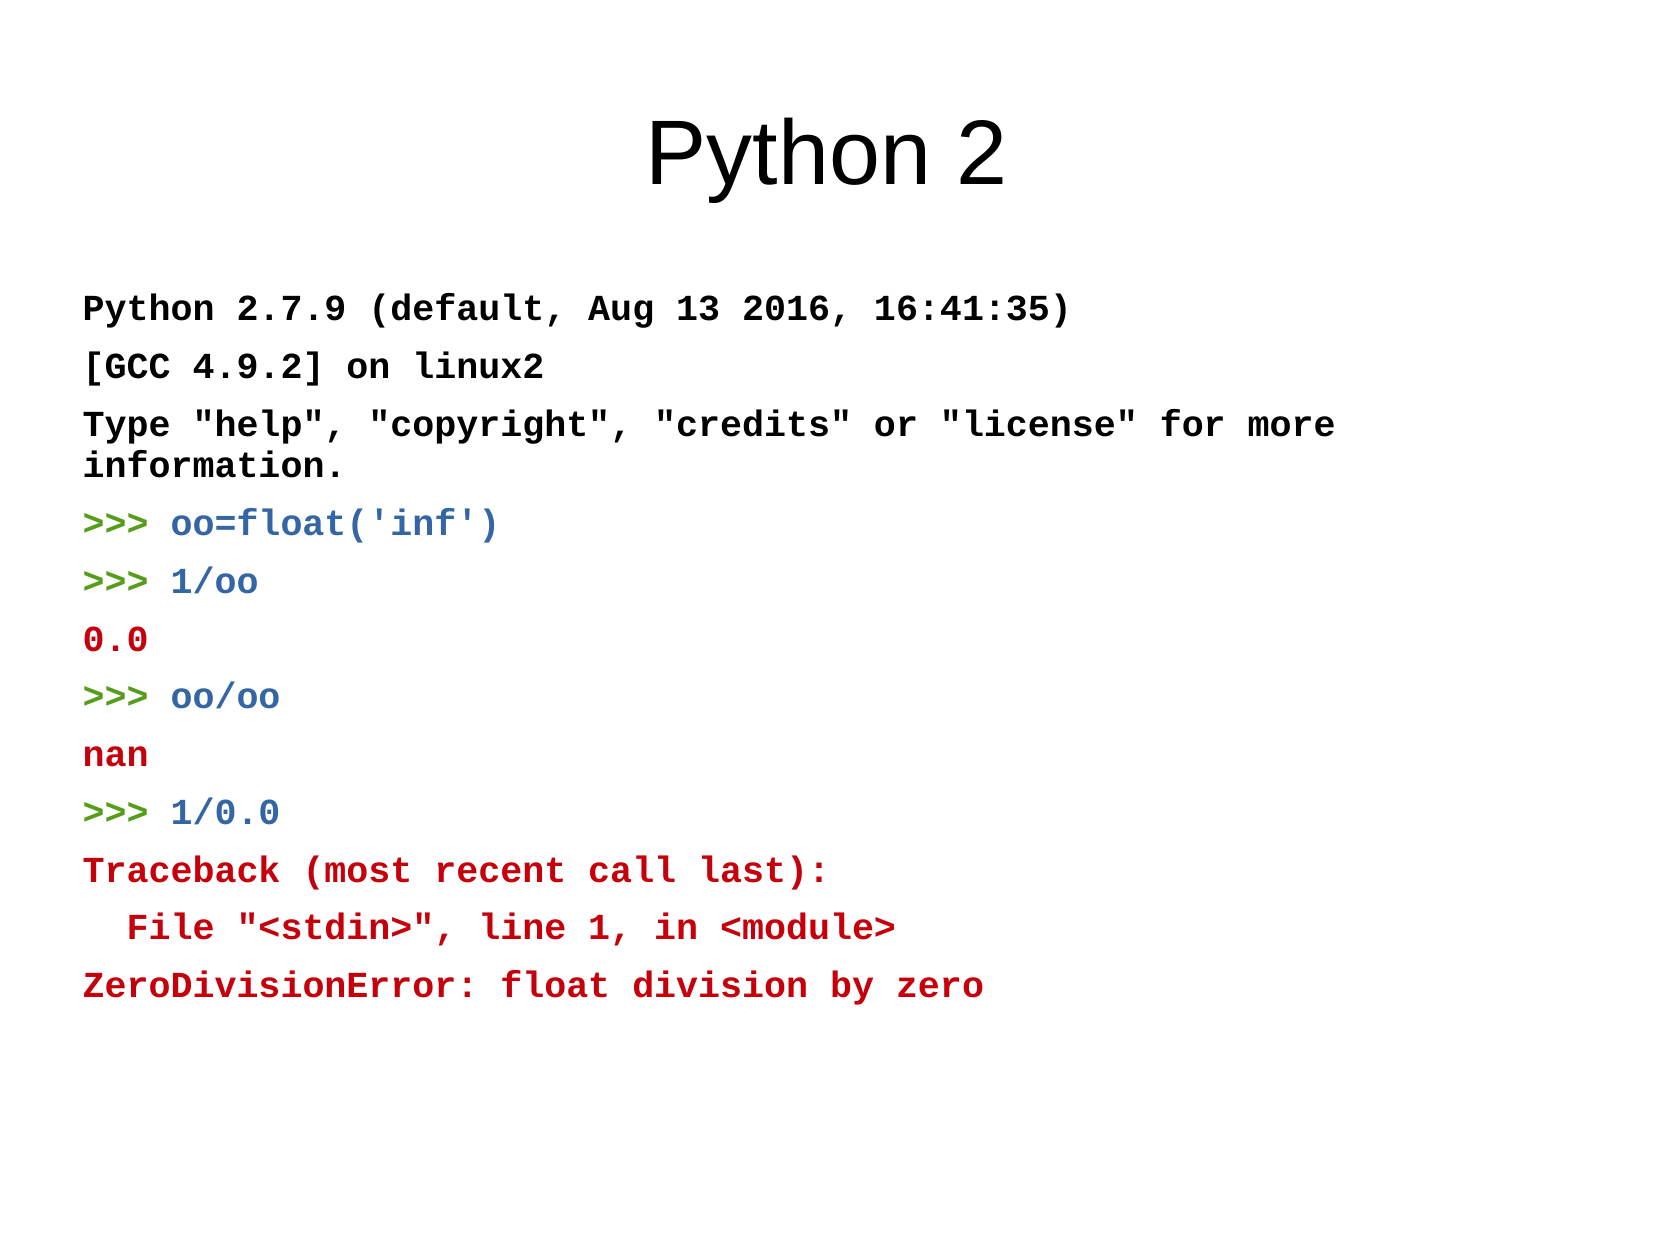

# Python 2
Python 2.7.9 (default, Aug 13 2016, 16:41:35)
[GCC 4.9.2] on linux2
Type "help", "copyright", "credits" or "license" for more information.
>>> oo=float('inf')
>>> 1/oo
0.0
>>> oo/oo
nan
>>> 1/0.0
Traceback (most recent call last):
 File "<stdin>", line 1, in <module>
ZeroDivisionError: float division by zero